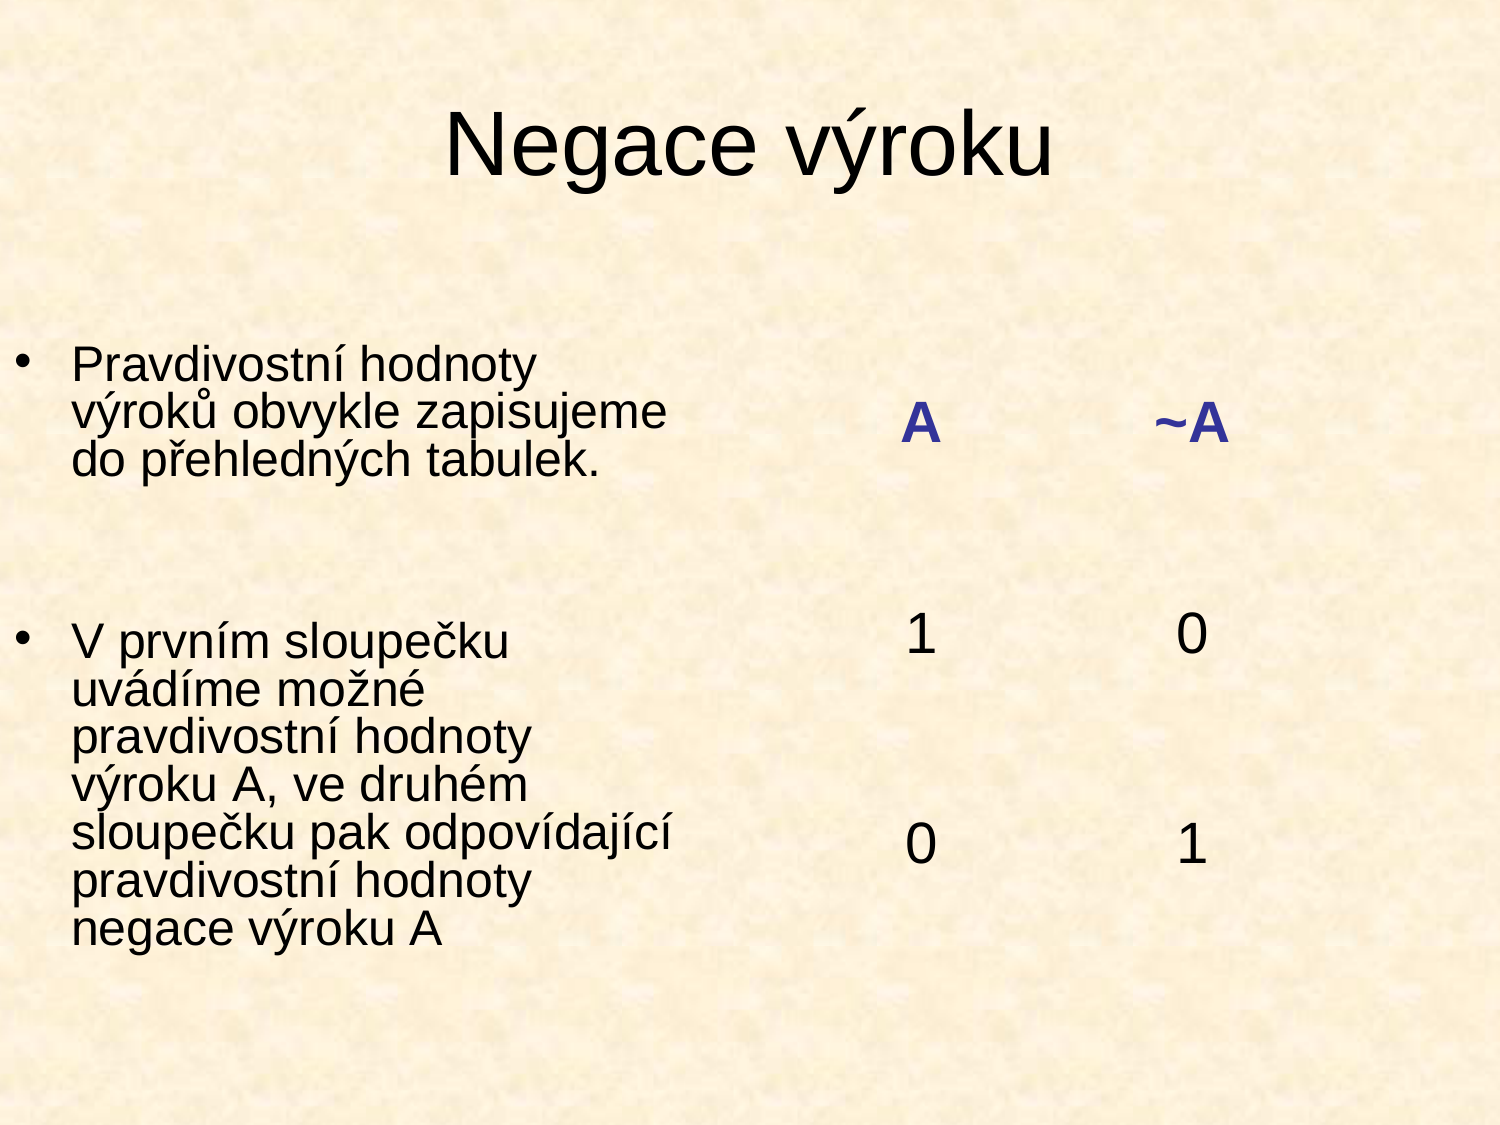

# Negace výroku
Pravdivostní hodnoty výroků obvykle zapisujeme do přehledných tabulek.
V prvním sloupečku uvádíme možné pravdivostní hodnoty výroku A, ve druhém sloupečku pak odpovídající pravdivostní hodnoty negace výroku A
| A | ~A |
| --- | --- |
| 1 | 0 |
| 0 | 1 |